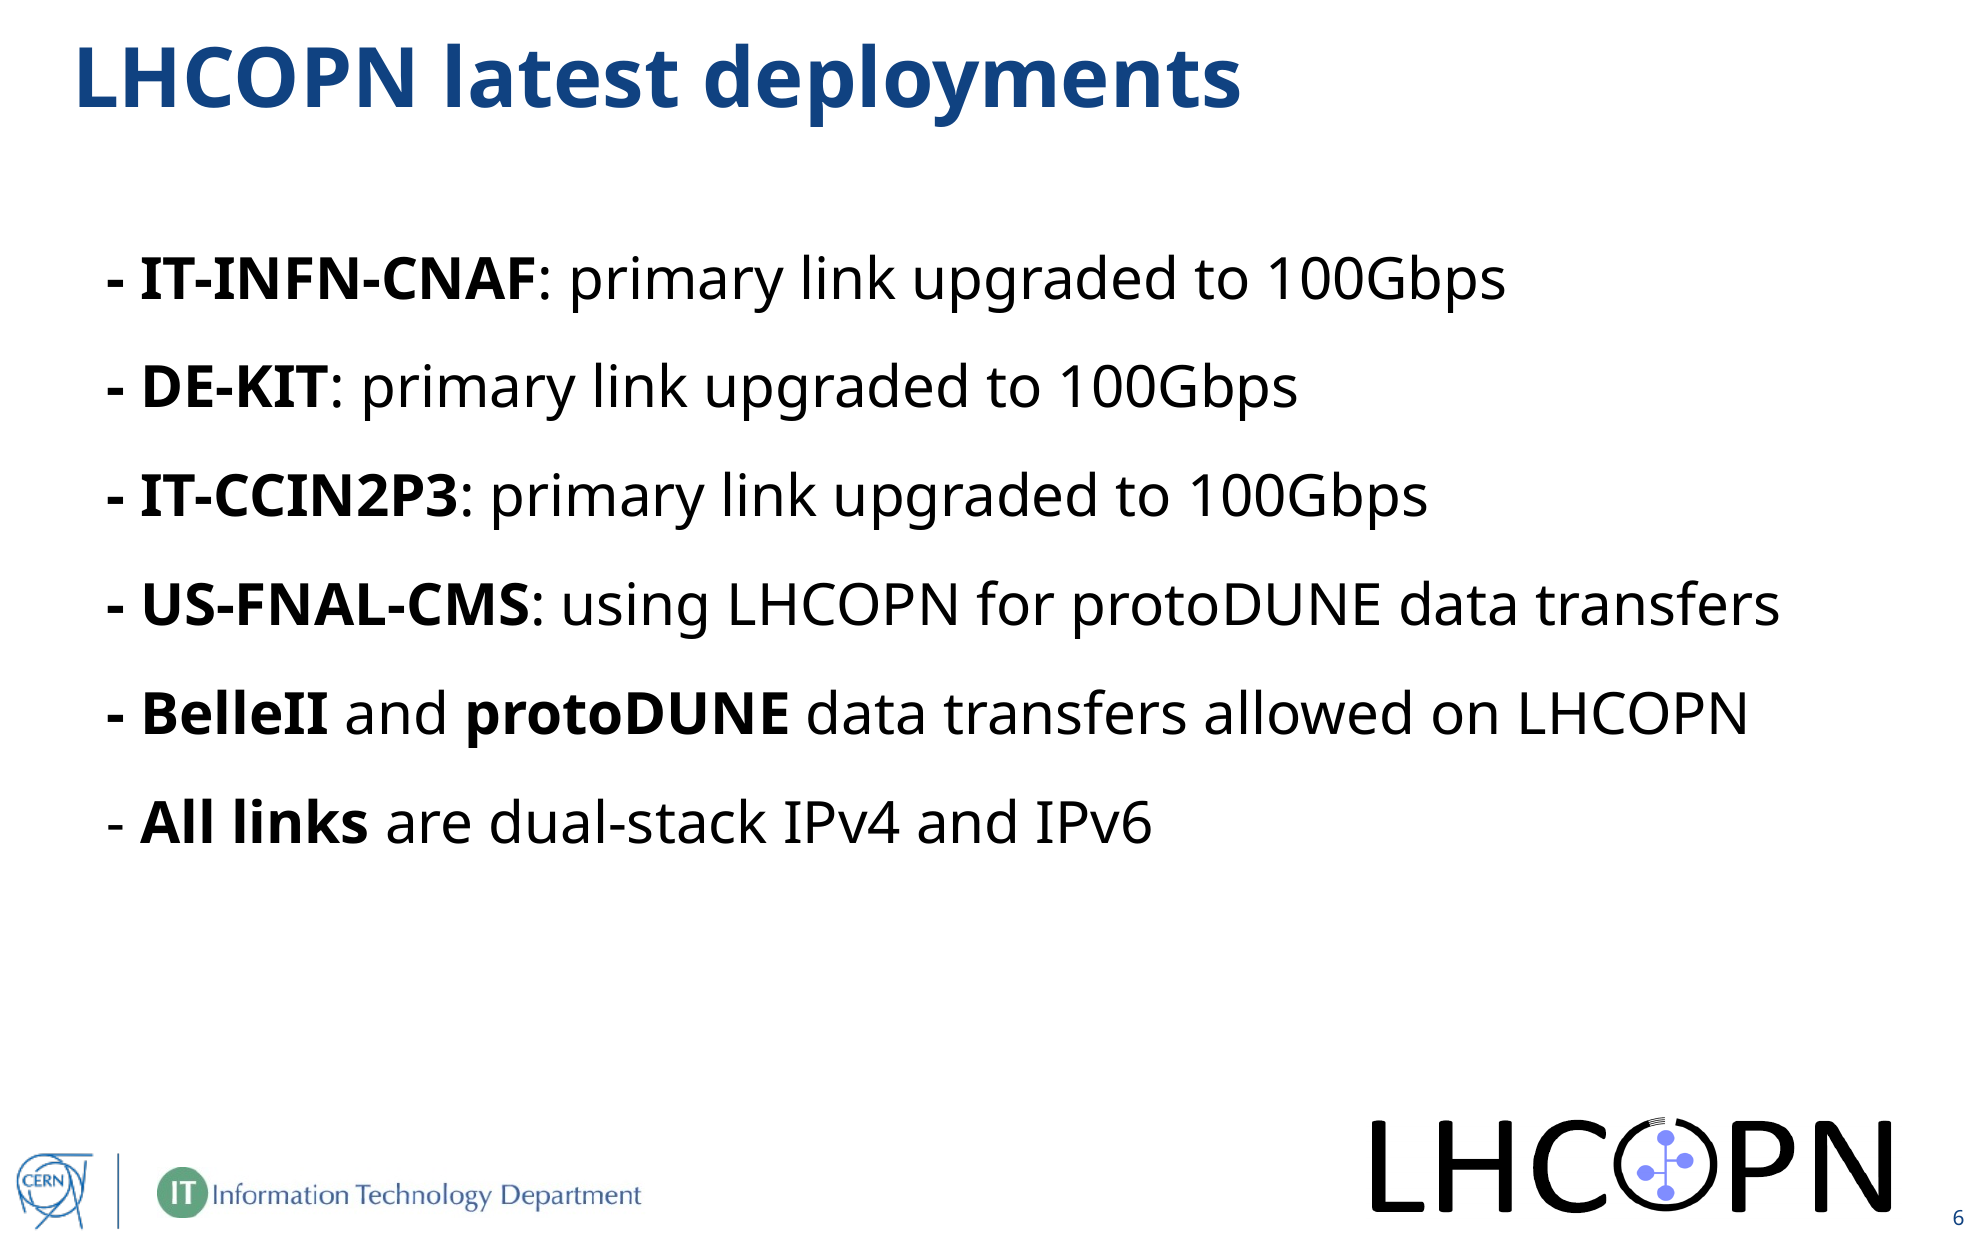

# LHCOPN latest deployments
- IT-INFN-CNAF: primary link upgraded to 100Gbps
- DE-KIT: primary link upgraded to 100Gbps
- IT-CCIN2P3: primary link upgraded to 100Gbps
- US-FNAL-CMS: using LHCOPN for protoDUNE data transfers
- BelleII and protoDUNE data transfers allowed on LHCOPN
- All links are dual-stack IPv4 and IPv6